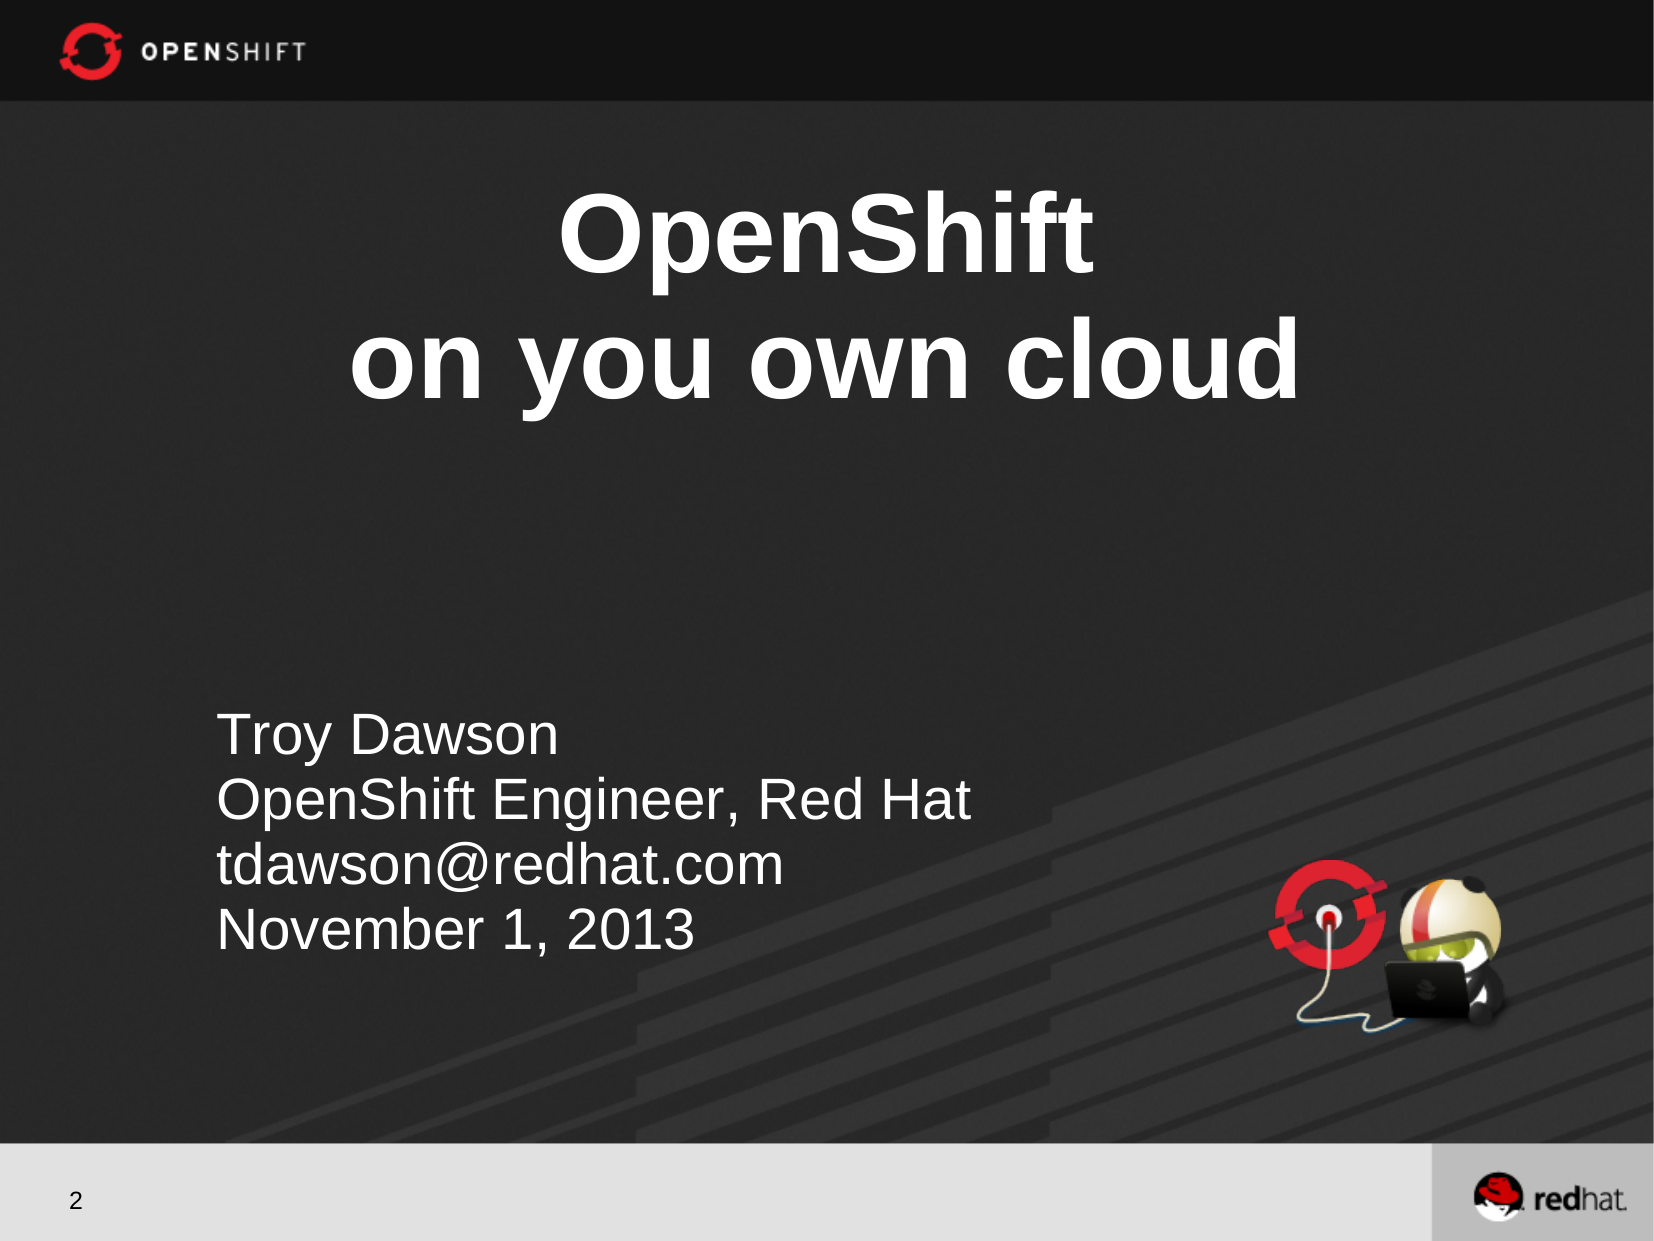

OpenShift
on you own cloud
Troy Dawson
OpenShift Engineer, Red Hat
tdawson@redhat.com
November 1, 2013